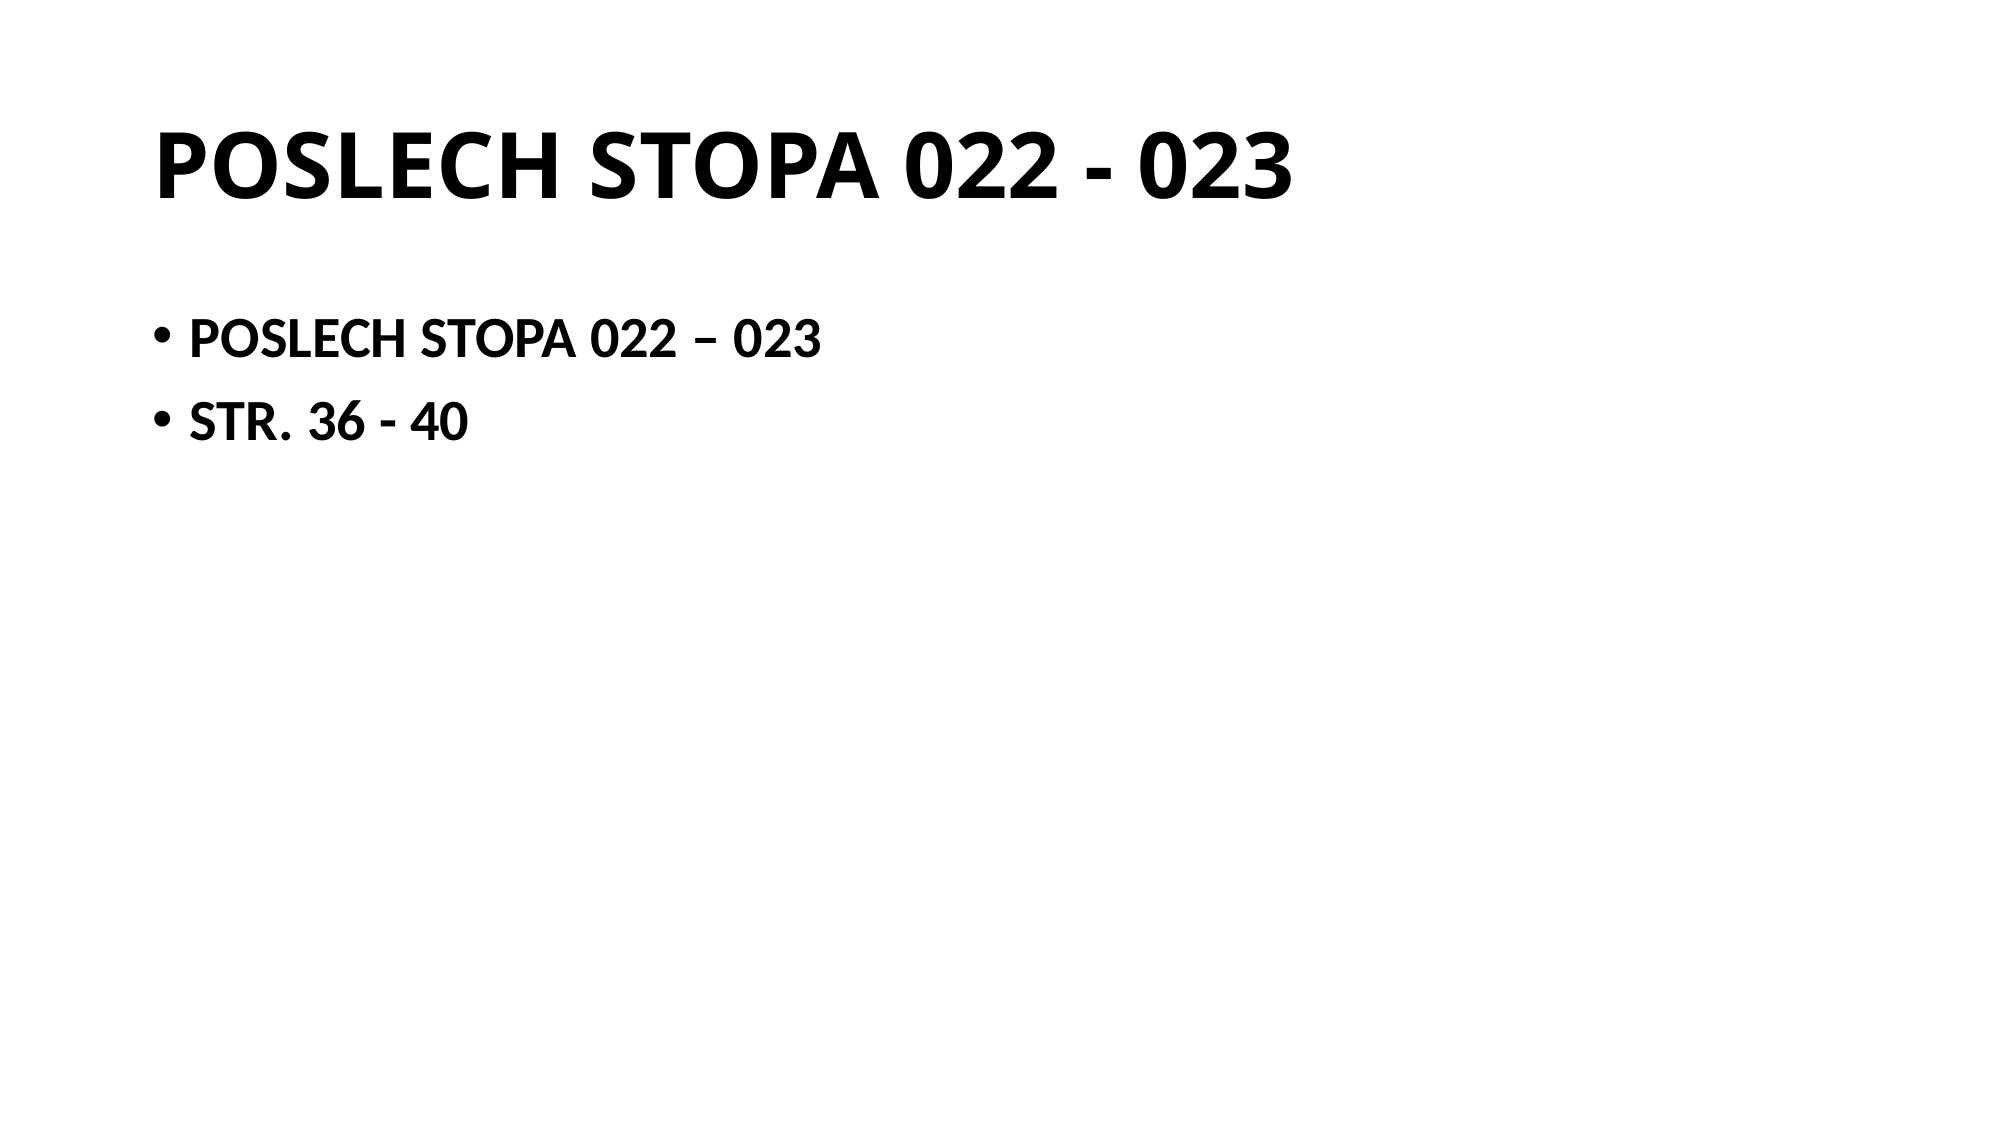

# POSLECH STOPA 022 - 023
POSLECH STOPA 022 – 023
STR. 36 - 40